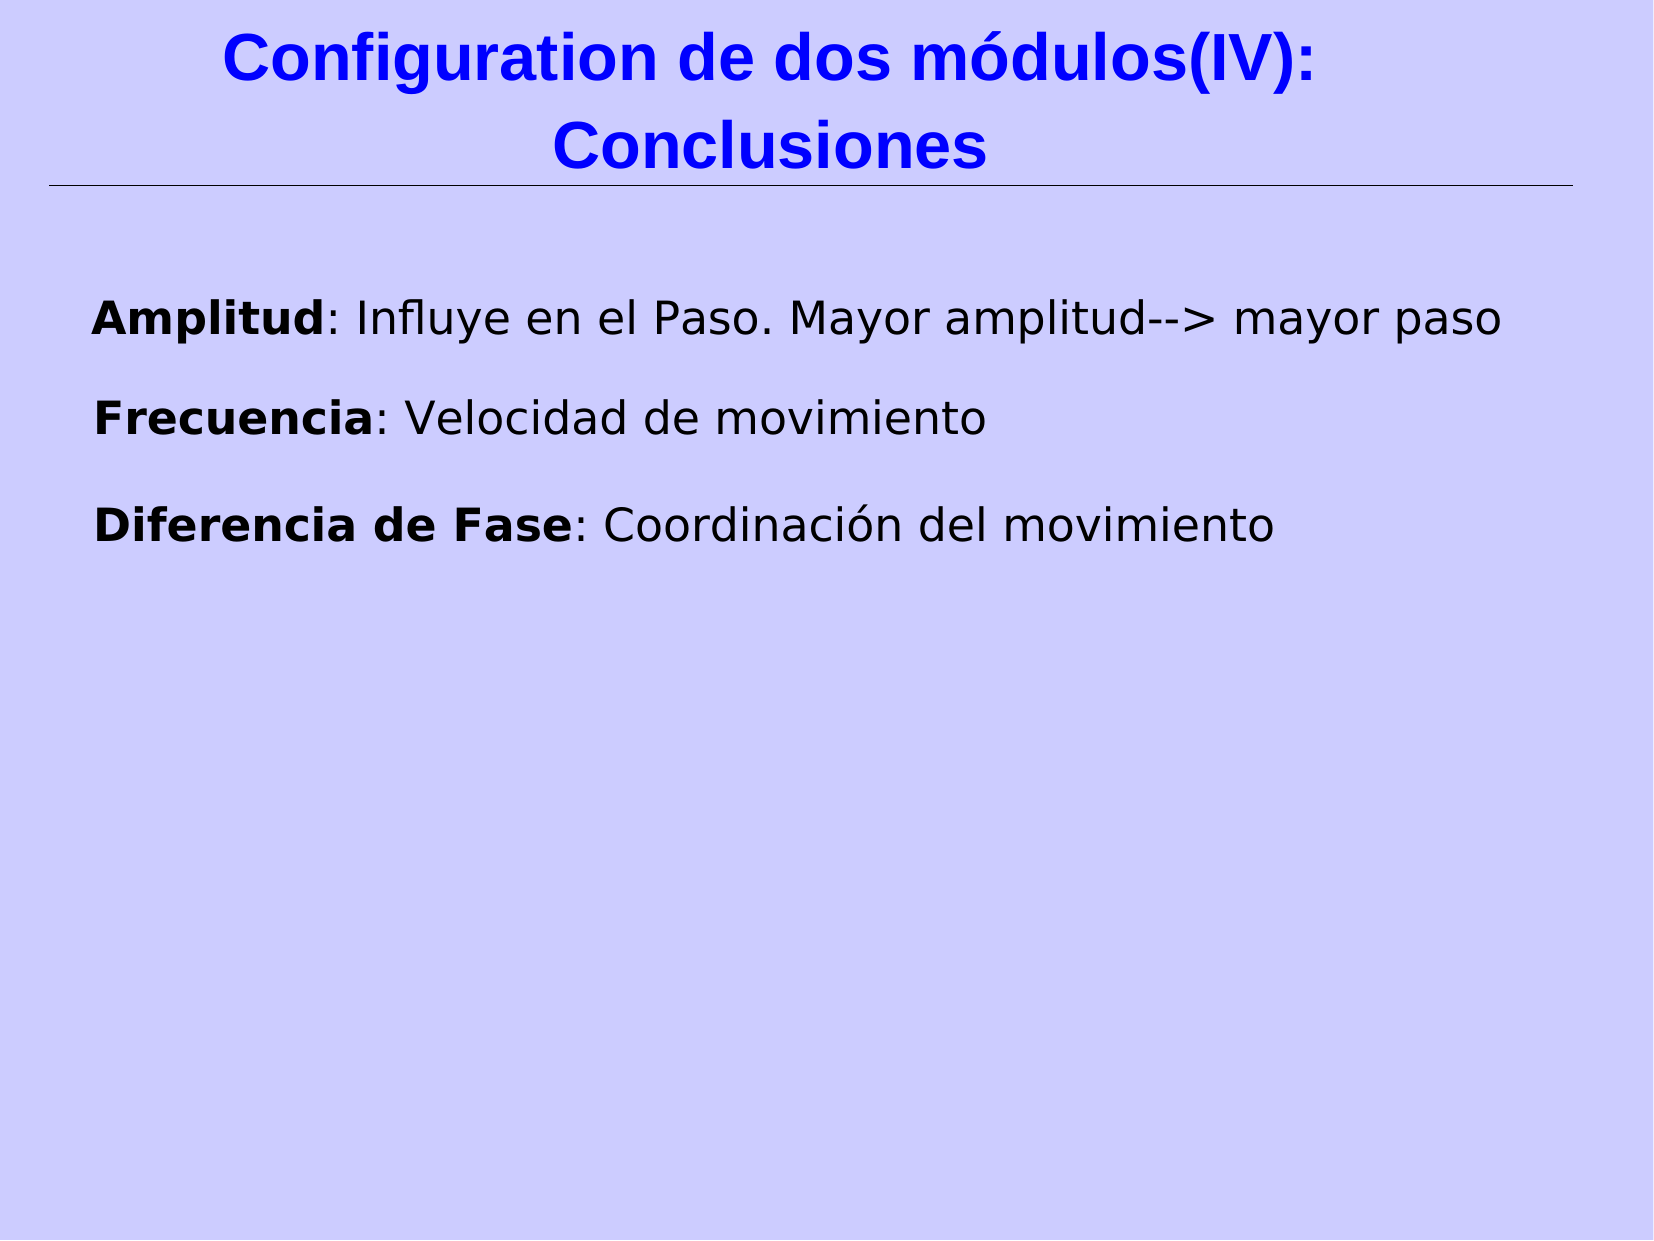

# Configuration de dos módulos(IV): Conclusiones
 Amplitud: Influye en el Paso. Mayor amplitud--> mayor paso
 Frecuencia: Velocidad de movimiento
 Diferencia de Fase: Coordinación del movimiento